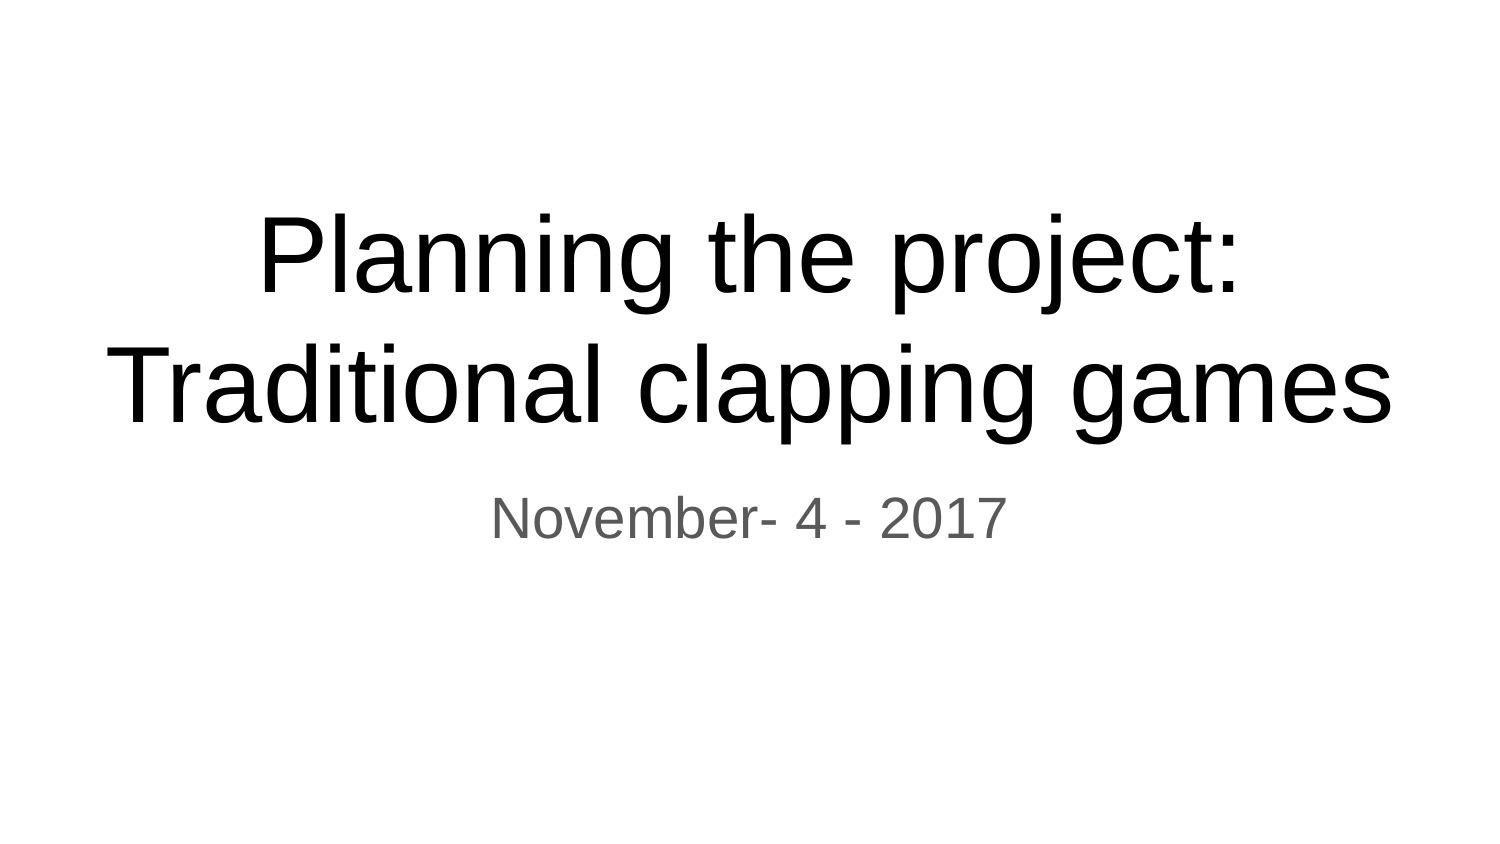

# Planning the project: Traditional clapping games
November- 4 - 2017